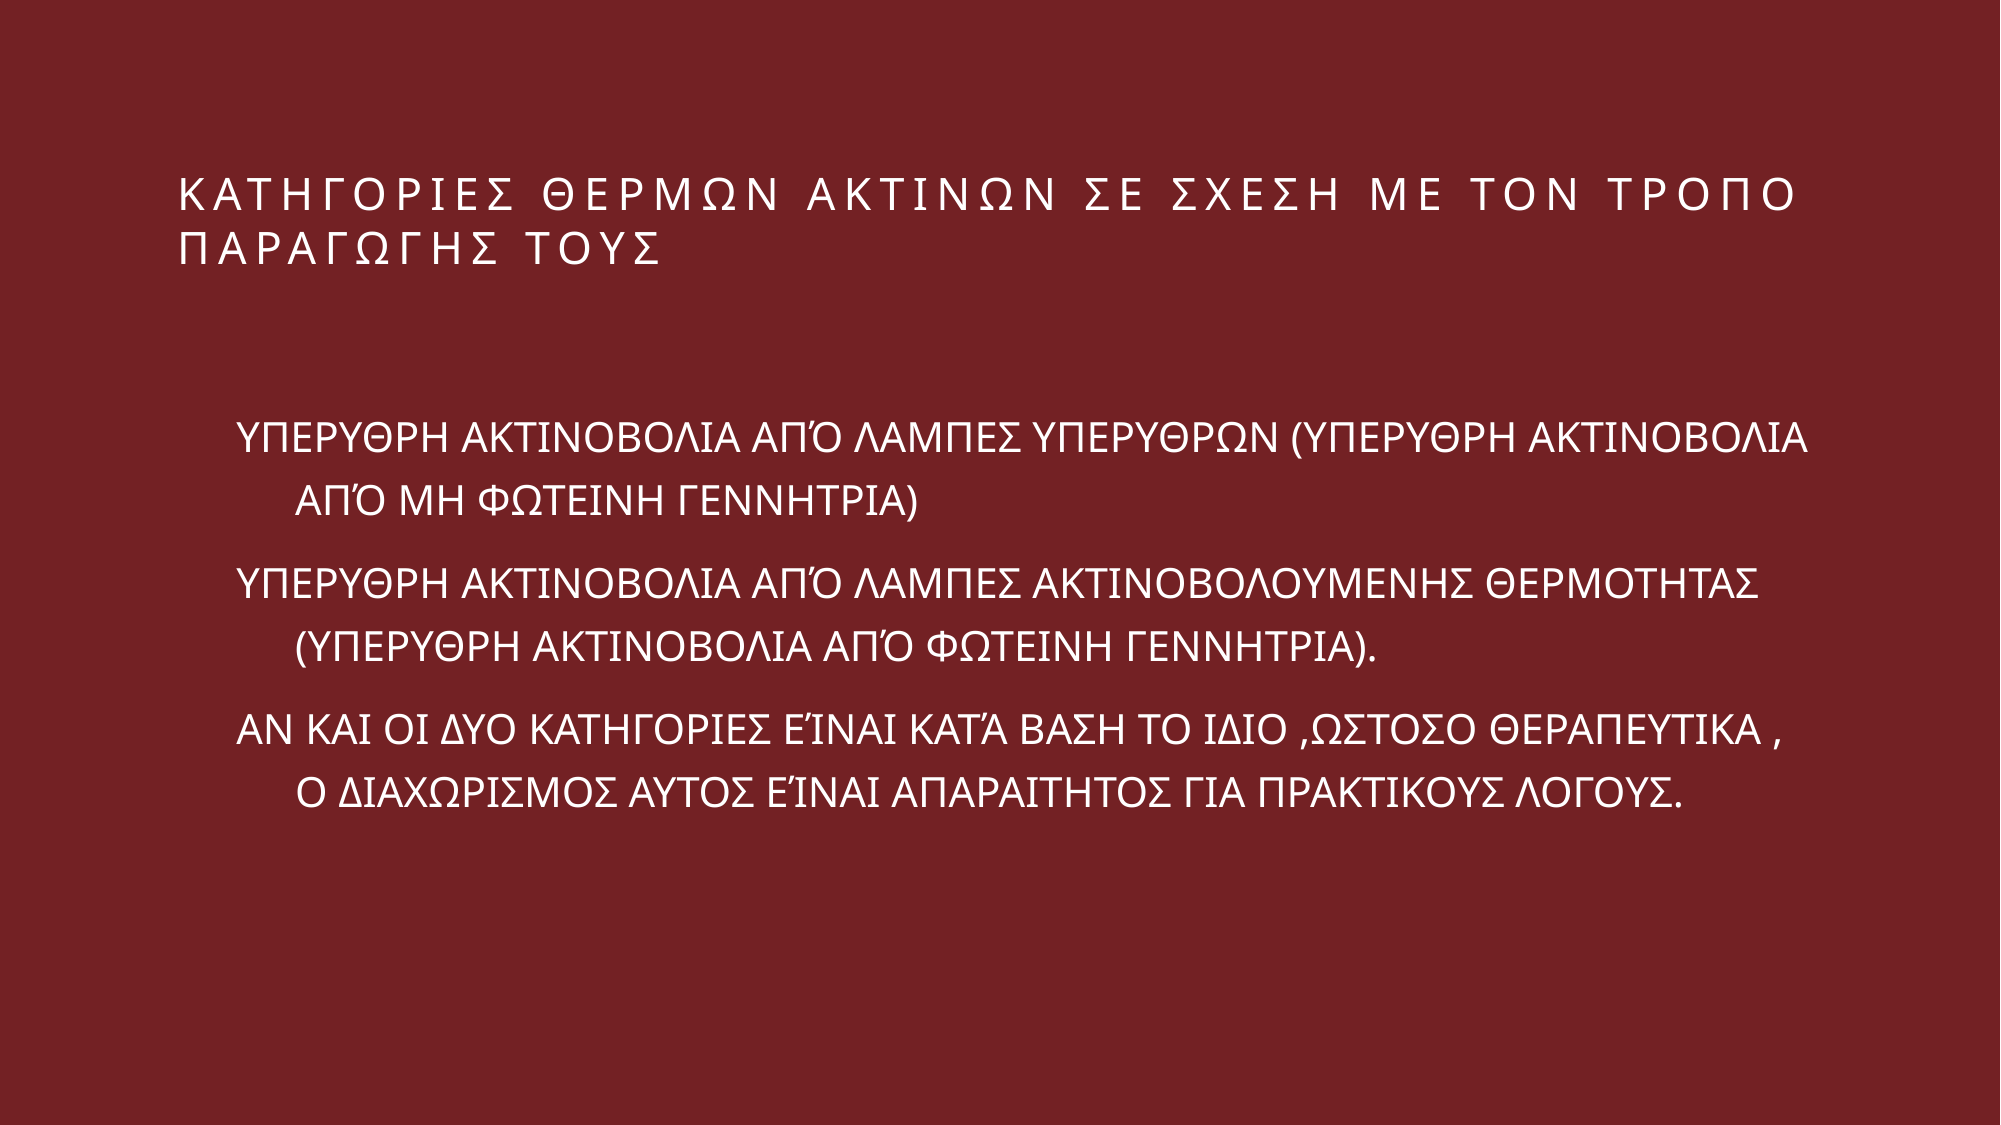

# ΚΑΤΗΓΟΡΙΕΣ ΘΕΡΜΩΝ ΑΚΤΙΝΩΝ ΣΕ ΣΧΕΣΗ ΜΕ ΤΟΝ ΤΡΟΠΟ ΠΑΡΑΓΩΓΗΣ ΤΟΥΣ
ΥΠΕΡΥΘΡΗ ΑΚΤΙΝΟΒΟΛΙΑ ΑΠΌ ΛΑΜΠΕΣ ΥΠΕΡΥΘΡΩΝ (ΥΠΕΡΥΘΡΗ ΑΚΤΙΝΟΒΟΛΙΑ ΑΠΌ ΜΗ ΦΩΤΕΙΝΗ ΓΕΝΝΗΤΡΙΑ)
ΥΠΕΡΥΘΡΗ ΑΚΤΙΝΟΒΟΛΙΑ ΑΠΌ ΛΑΜΠΕΣ ΑΚΤΙΝΟΒΟΛΟΥΜΕΝΗΣ ΘΕΡΜΟΤΗΤΑΣ (ΥΠΕΡΥΘΡΗ ΑΚΤΙΝΟΒΟΛΙΑ ΑΠΌ ΦΩΤΕΙΝΗ ΓΕΝΝΗΤΡΙΑ).
ΑΝ ΚΑΙ ΟΙ ΔΥΟ ΚΑΤΗΓΟΡΙΕΣ ΕΊΝΑΙ ΚΑΤΆ ΒΑΣΗ ΤΟ ΙΔΙΟ ,ΩΣΤΟΣΟ ΘΕΡΑΠΕΥΤΙΚΑ , Ο ΔΙΑΧΩΡΙΣΜΟΣ ΑΥΤΟΣ ΕΊΝΑΙ ΑΠΑΡΑΙΤΗΤΟΣ ΓΙΑ ΠΡΑΚΤΙΚΟΥΣ ΛΟΓΟΥΣ.